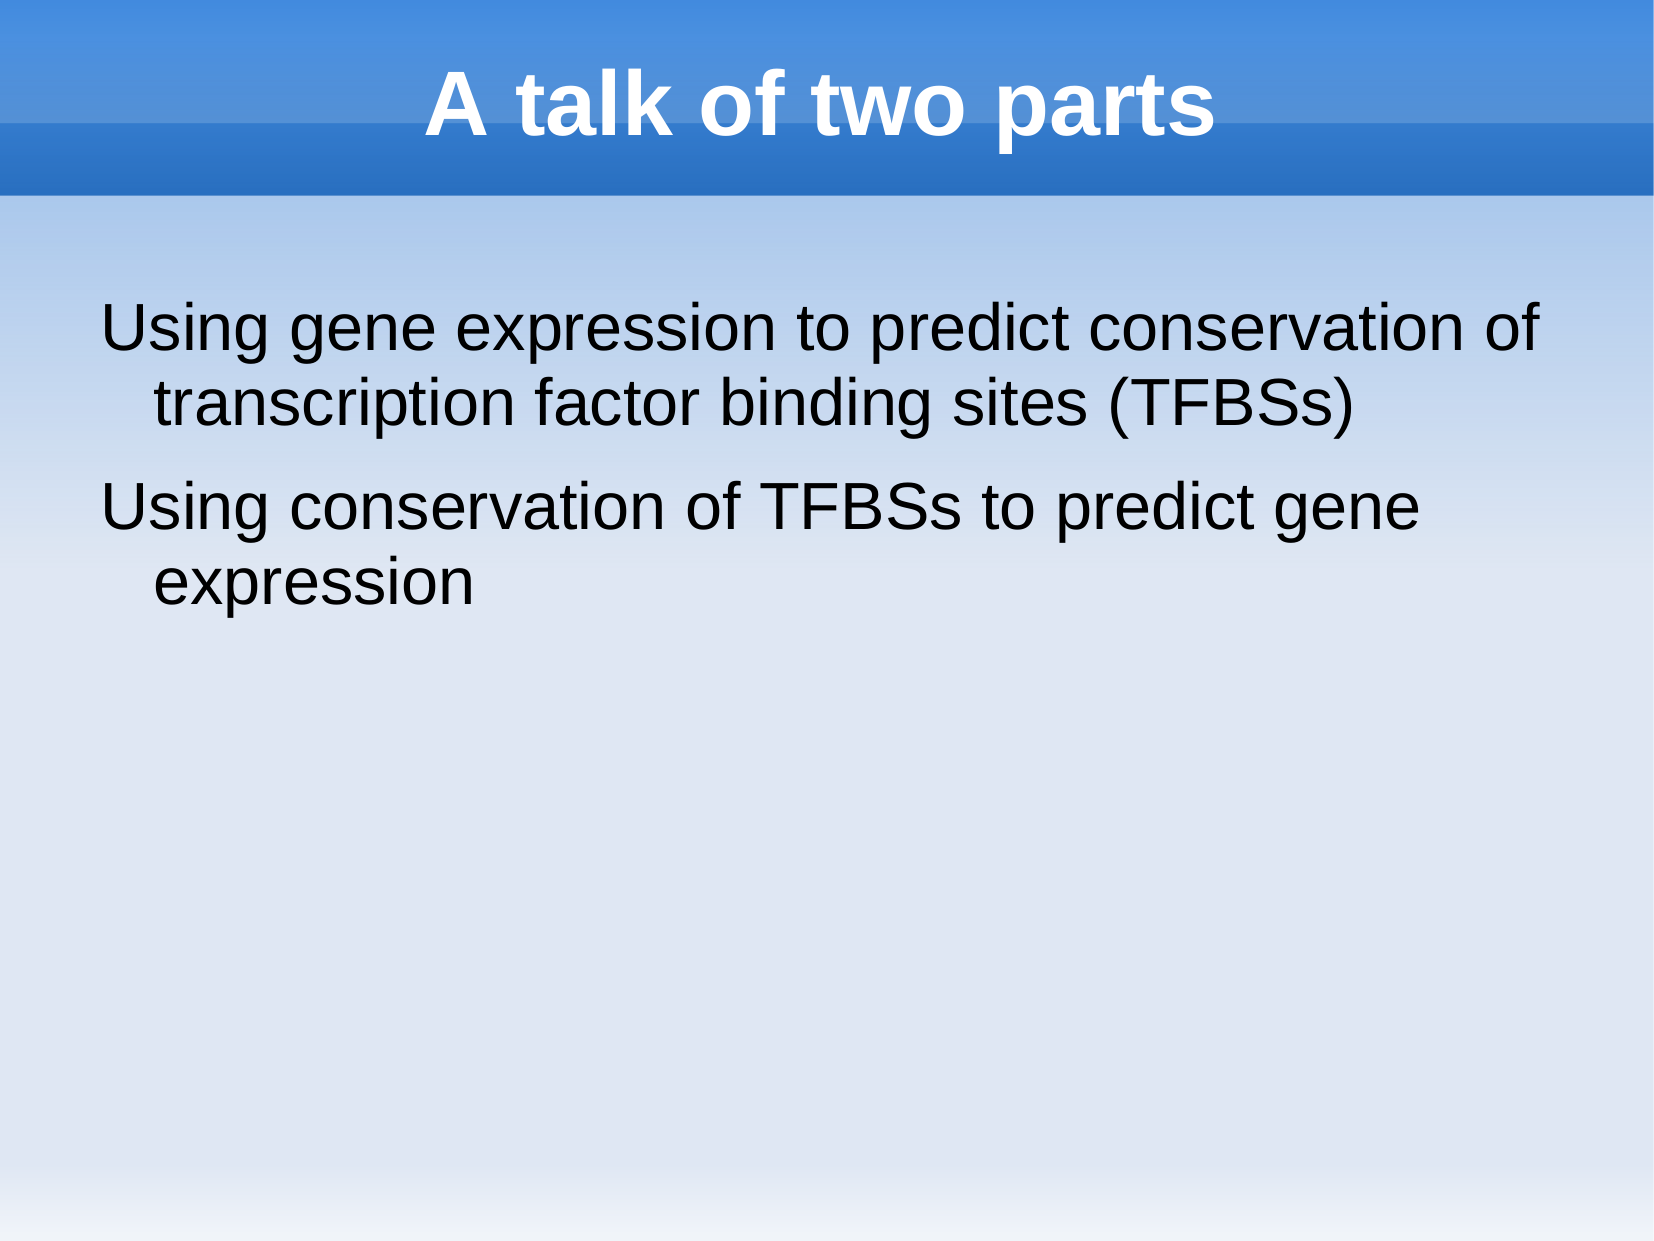

# A talk of two parts
Using gene expression to predict conservation of transcription factor binding sites (TFBSs)
Using conservation of TFBSs to predict gene expression